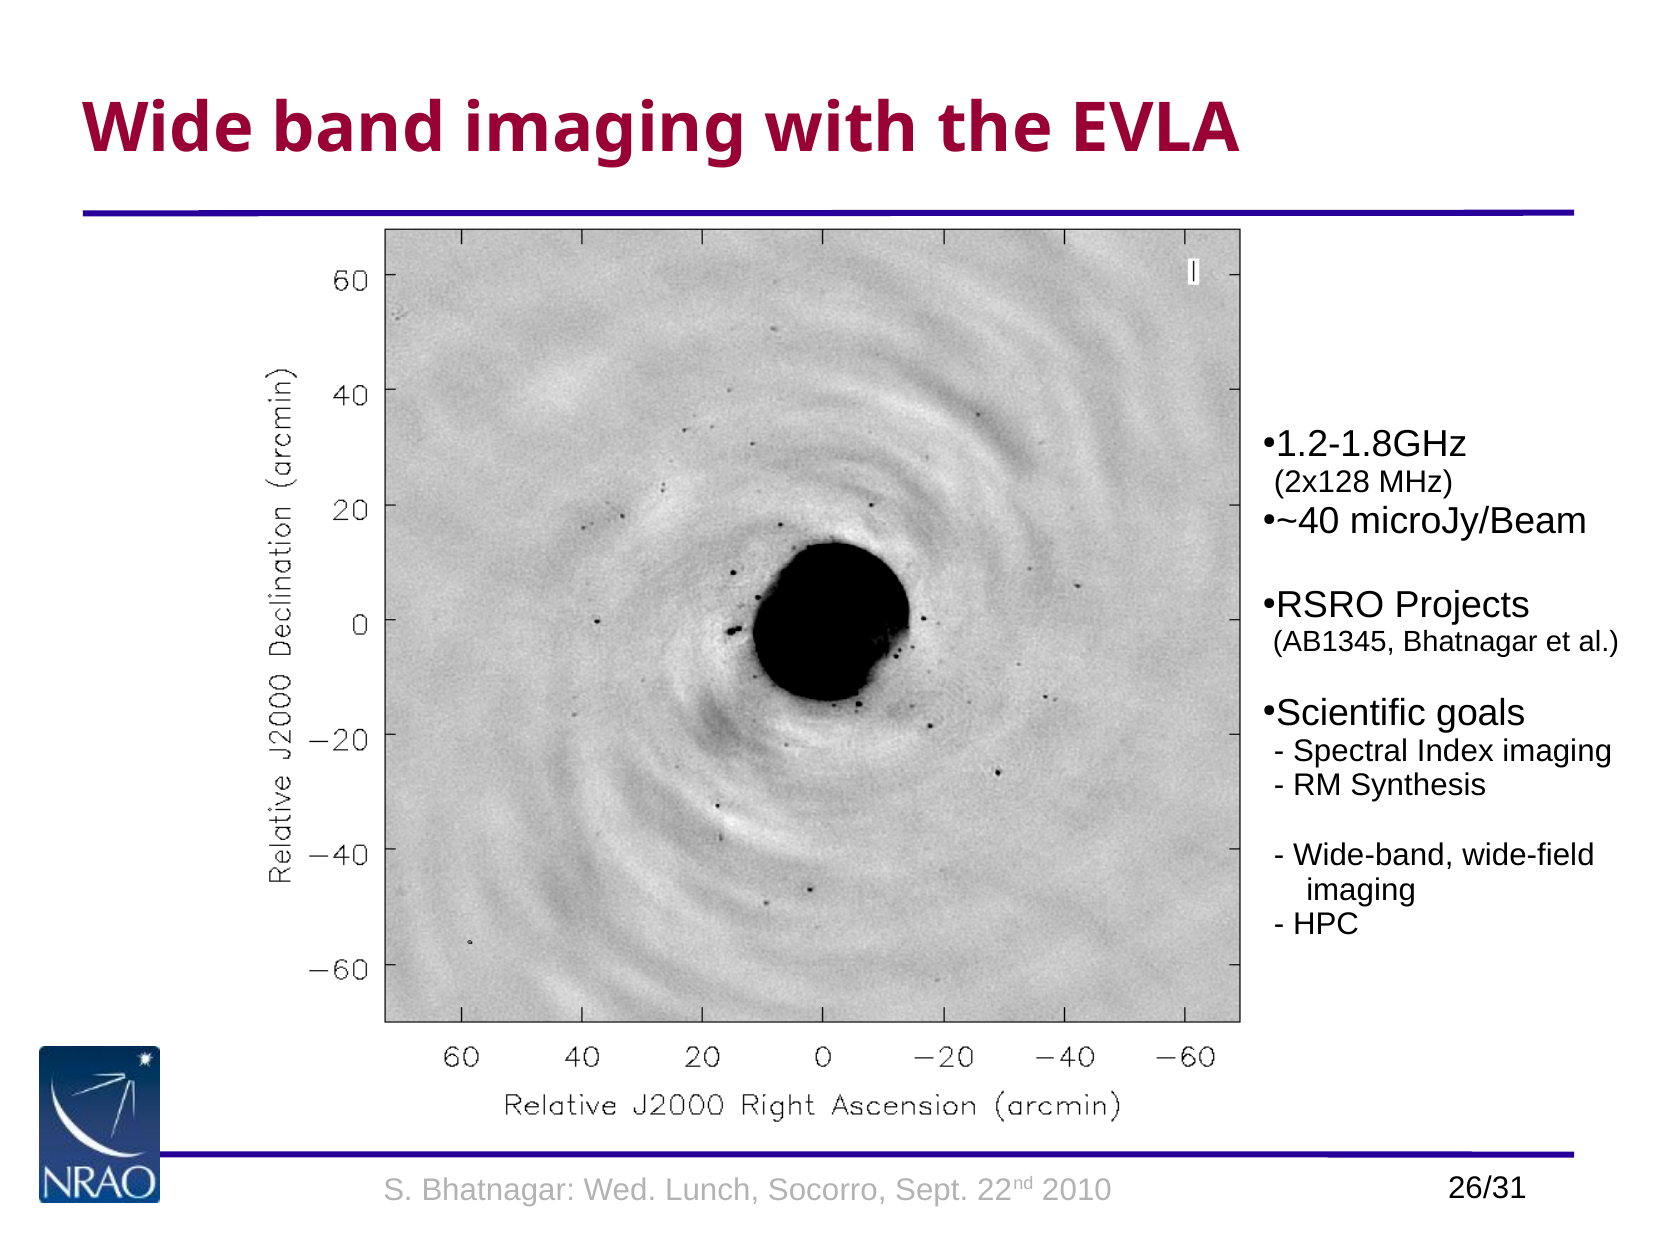

# Wide band imaging with the EVLA
PB 50% point
1.2-1.8GHz
(2x128 MHz)
~40 microJy/Beam
RSRO Projects
(AB1345, Bhatnagar et al.)
Scientific goals
- Spectral Index imaging
- RM Synthesis
- Wide-band, wide-field imaging
- HPC